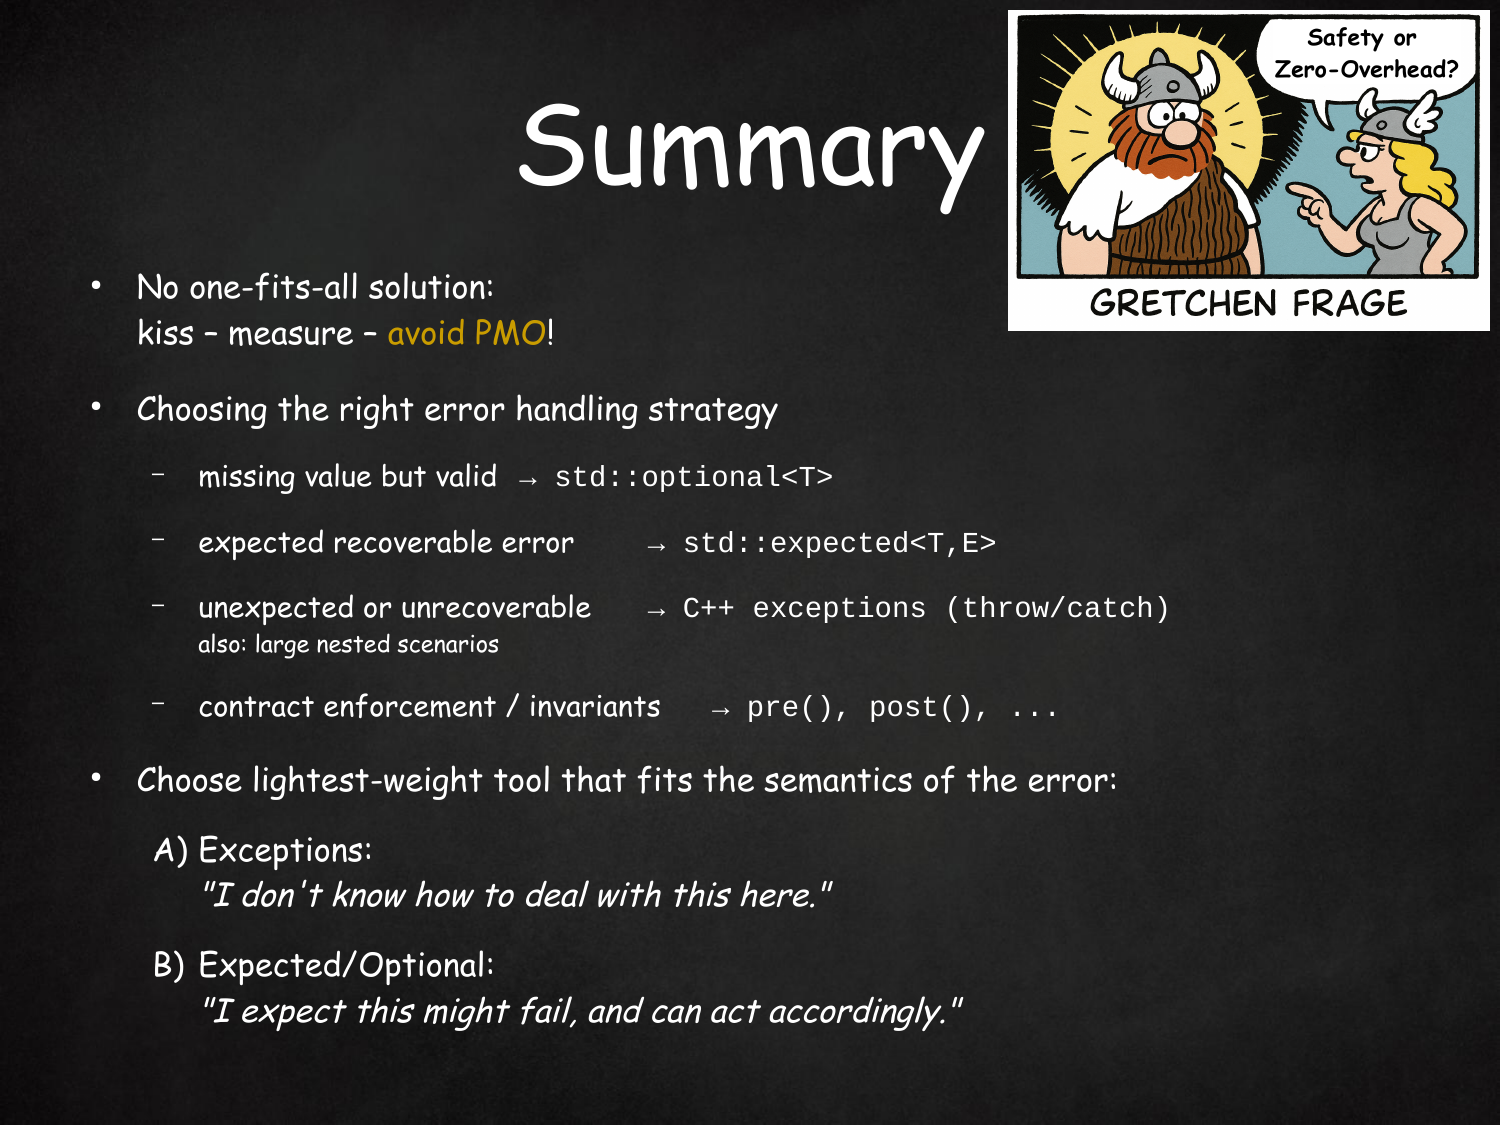

Safety or
Zero-Overhead?
# Summary
No one-fits-all solution:
kiss – measure – avoid PMO!
Choosing the right error handling strategy
missing value but valid 				→ std::optional<T>
expected recoverable error 		→ std::expected<T,E>
unexpected or unrecoverable 		→ C++ exceptions (throw/catch)
also: large nested scenarios
contract enforcement / invariants 	→ pre(), post(), ...
Choose lightest-weight tool that fits the semantics of the error:
Exceptions:
"I don't know how to deal with this here."
Expected/Optional:
"I expect this might fail, and can act accordingly."